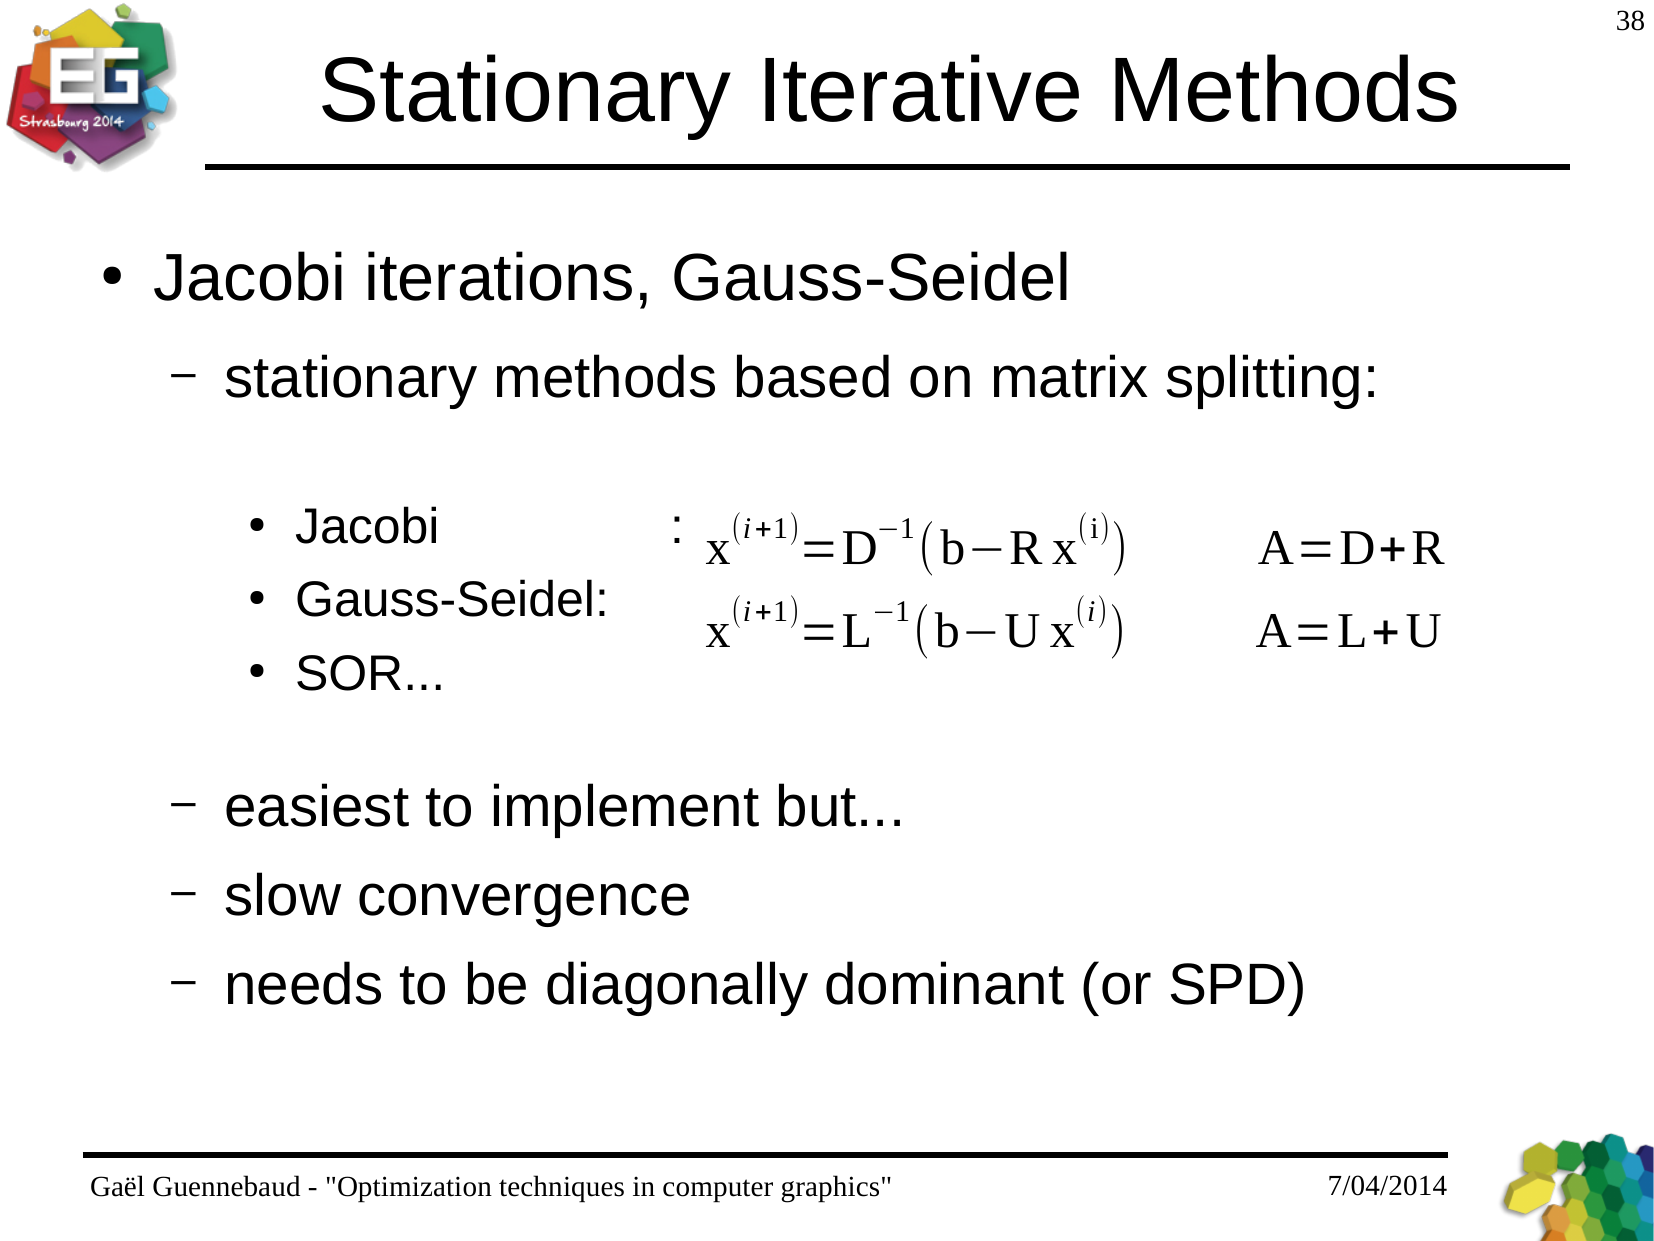

38
# Stationary Iterative Methods
Jacobi iterations, Gauss-Seidel
stationary methods based on matrix splitting:
Jacobi				:
Gauss-Seidel	:
SOR...
easiest to implement but...
slow convergence
needs to be diagonally dominant (or SPD)
7/04/2014
Gaël Guennebaud - "Optimization techniques in computer graphics"